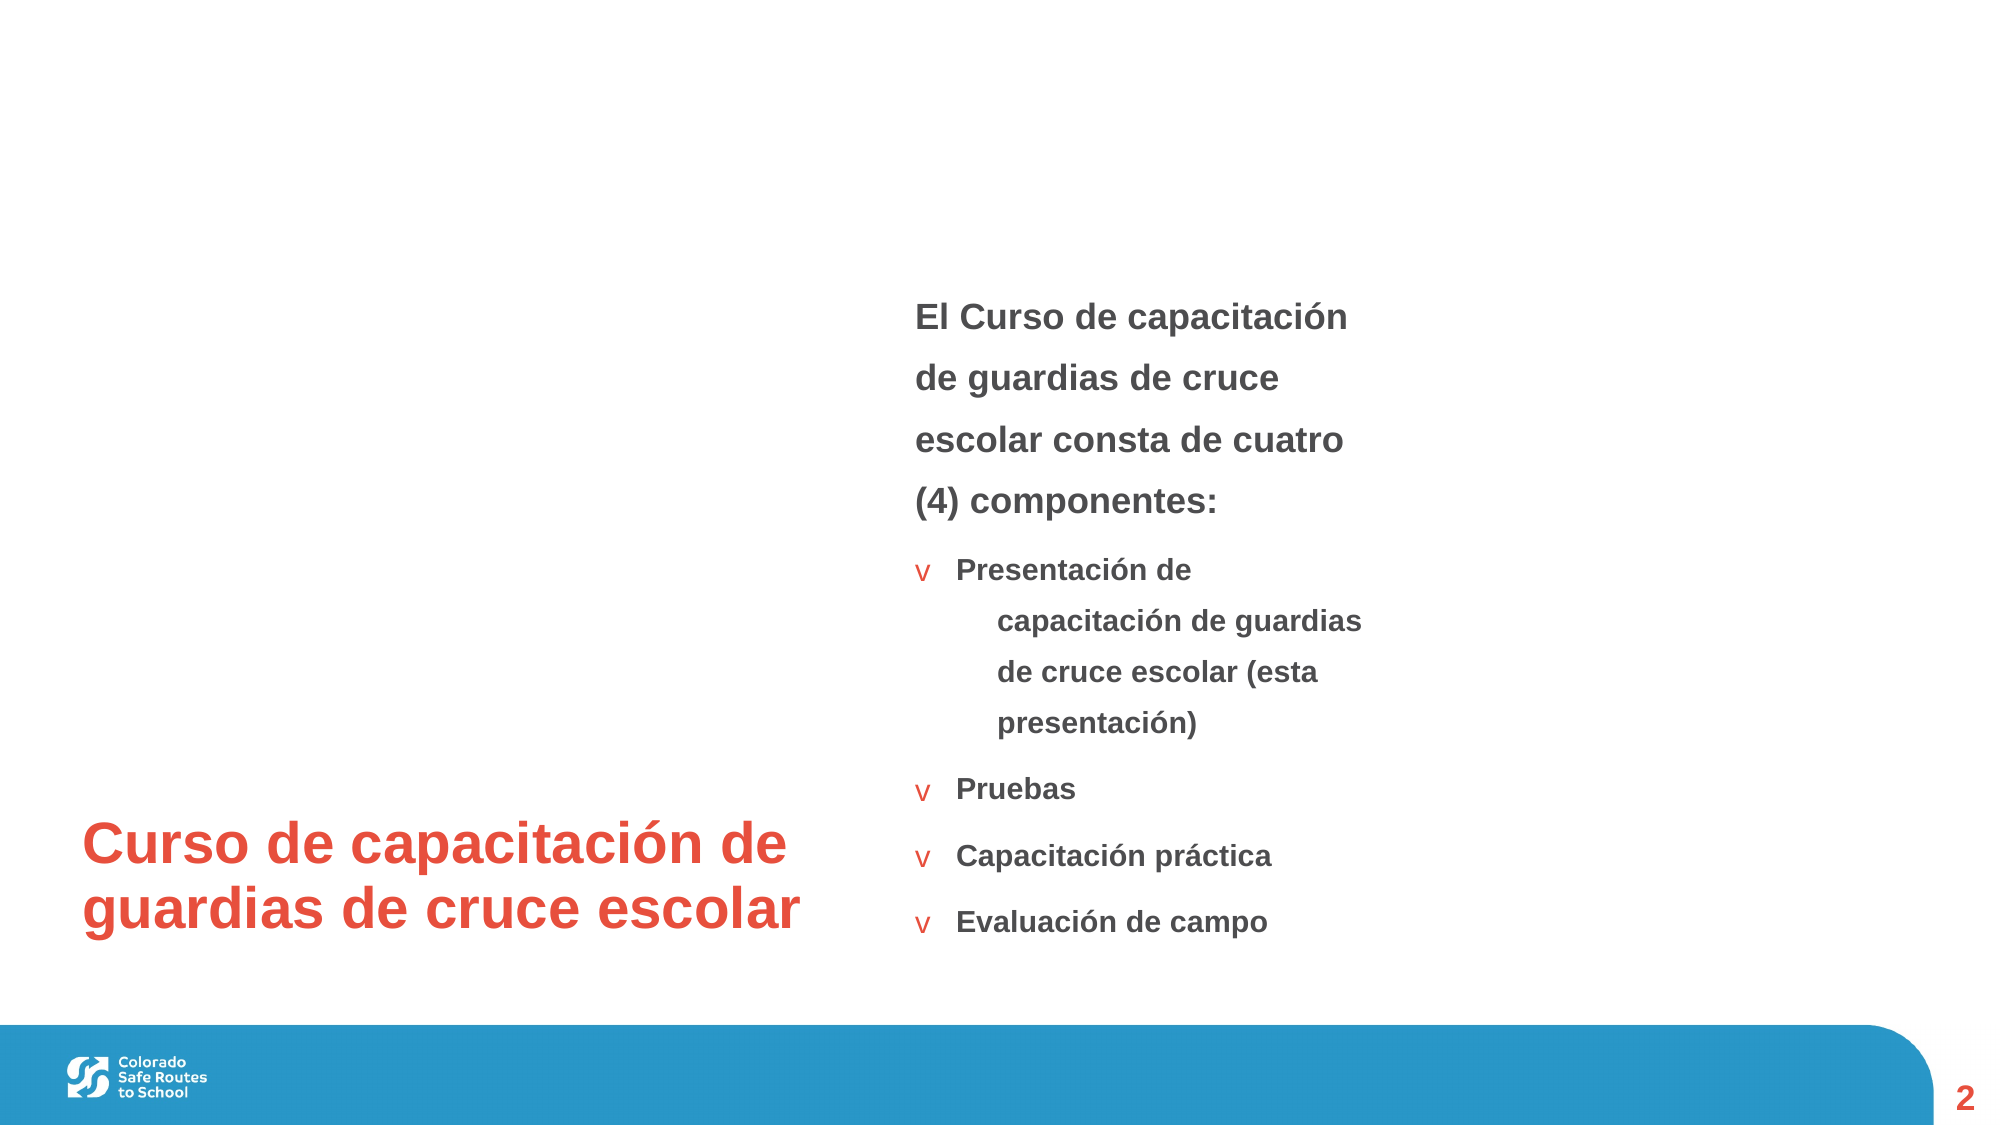

# Curso de capacitación de guardias de cruce escolar
El Curso de capacitación de guardias de cruce escolar consta de cuatro (4) componentes:
Presentación de capacitación de guardias de cruce escolar (esta presentación)
Pruebas
Capacitación práctica
Evaluación de campo
2